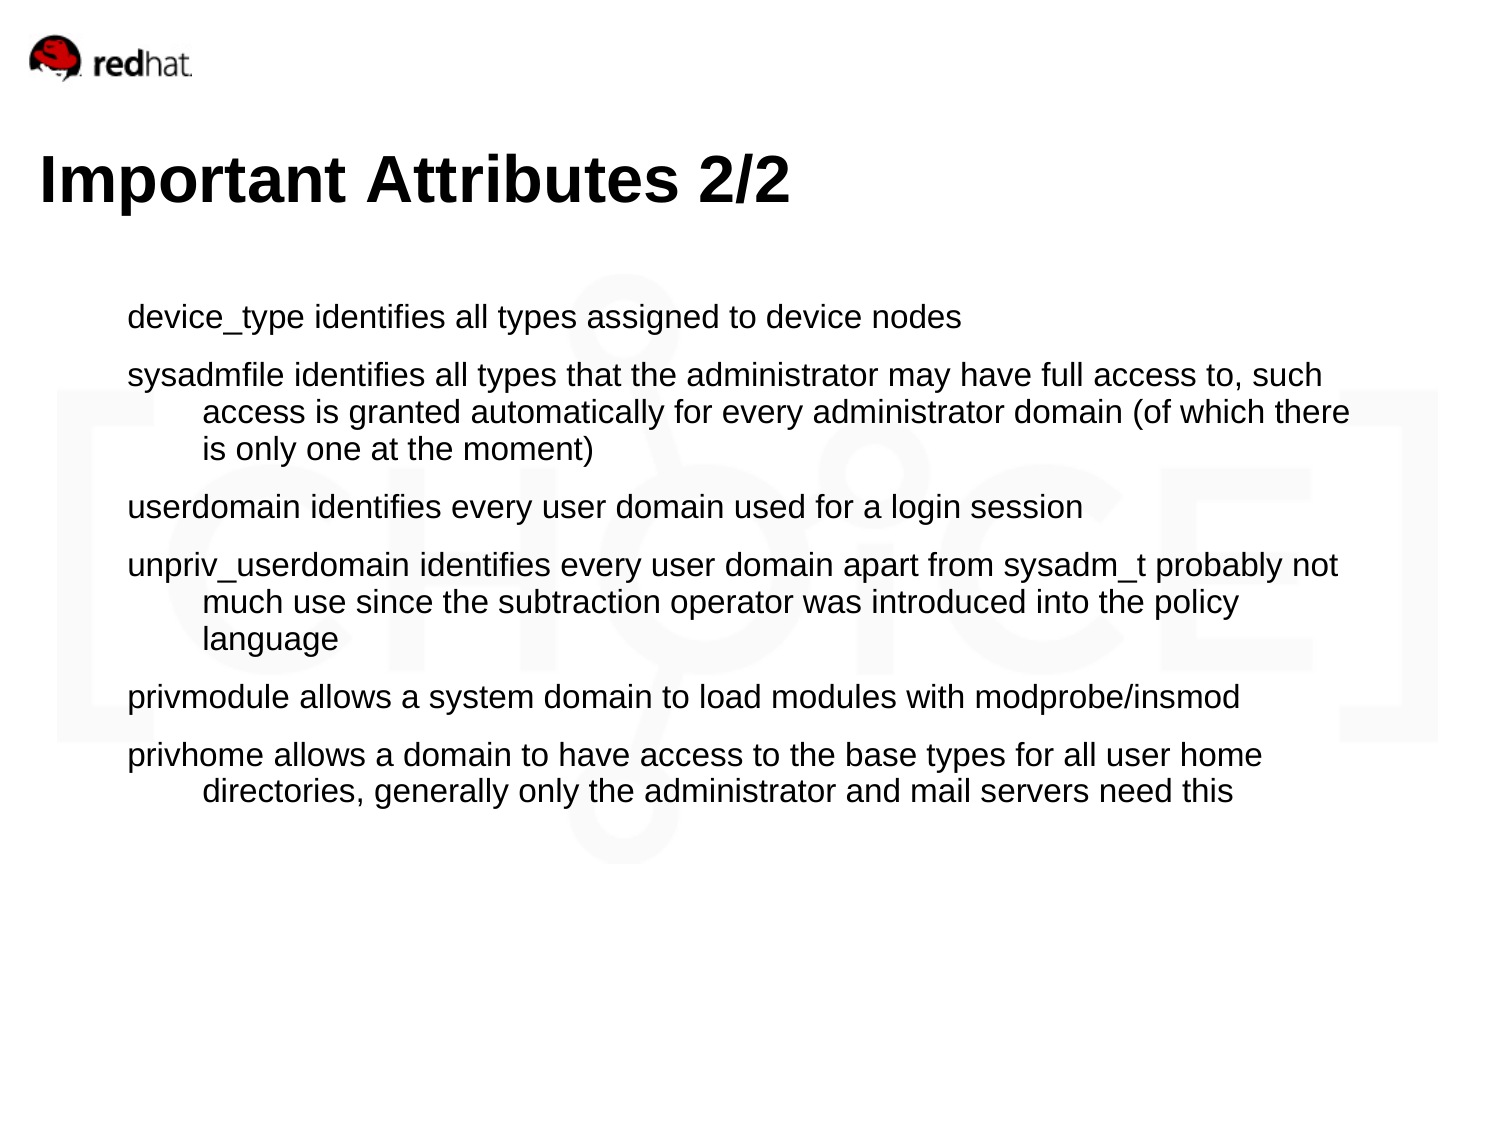

# Important Attributes 2/2
device_type identifies all types assigned to device nodes
sysadmfile identifies all types that the administrator may have full access to, such access is granted automatically for every administrator domain (of which there is only one at the moment)
userdomain identifies every user domain used for a login session
unpriv_userdomain identifies every user domain apart from sysadm_t probably not much use since the subtraction operator was introduced into the policy language
privmodule allows a system domain to load modules with modprobe/insmod
privhome allows a domain to have access to the base types for all user home directories, generally only the administrator and mail servers need this